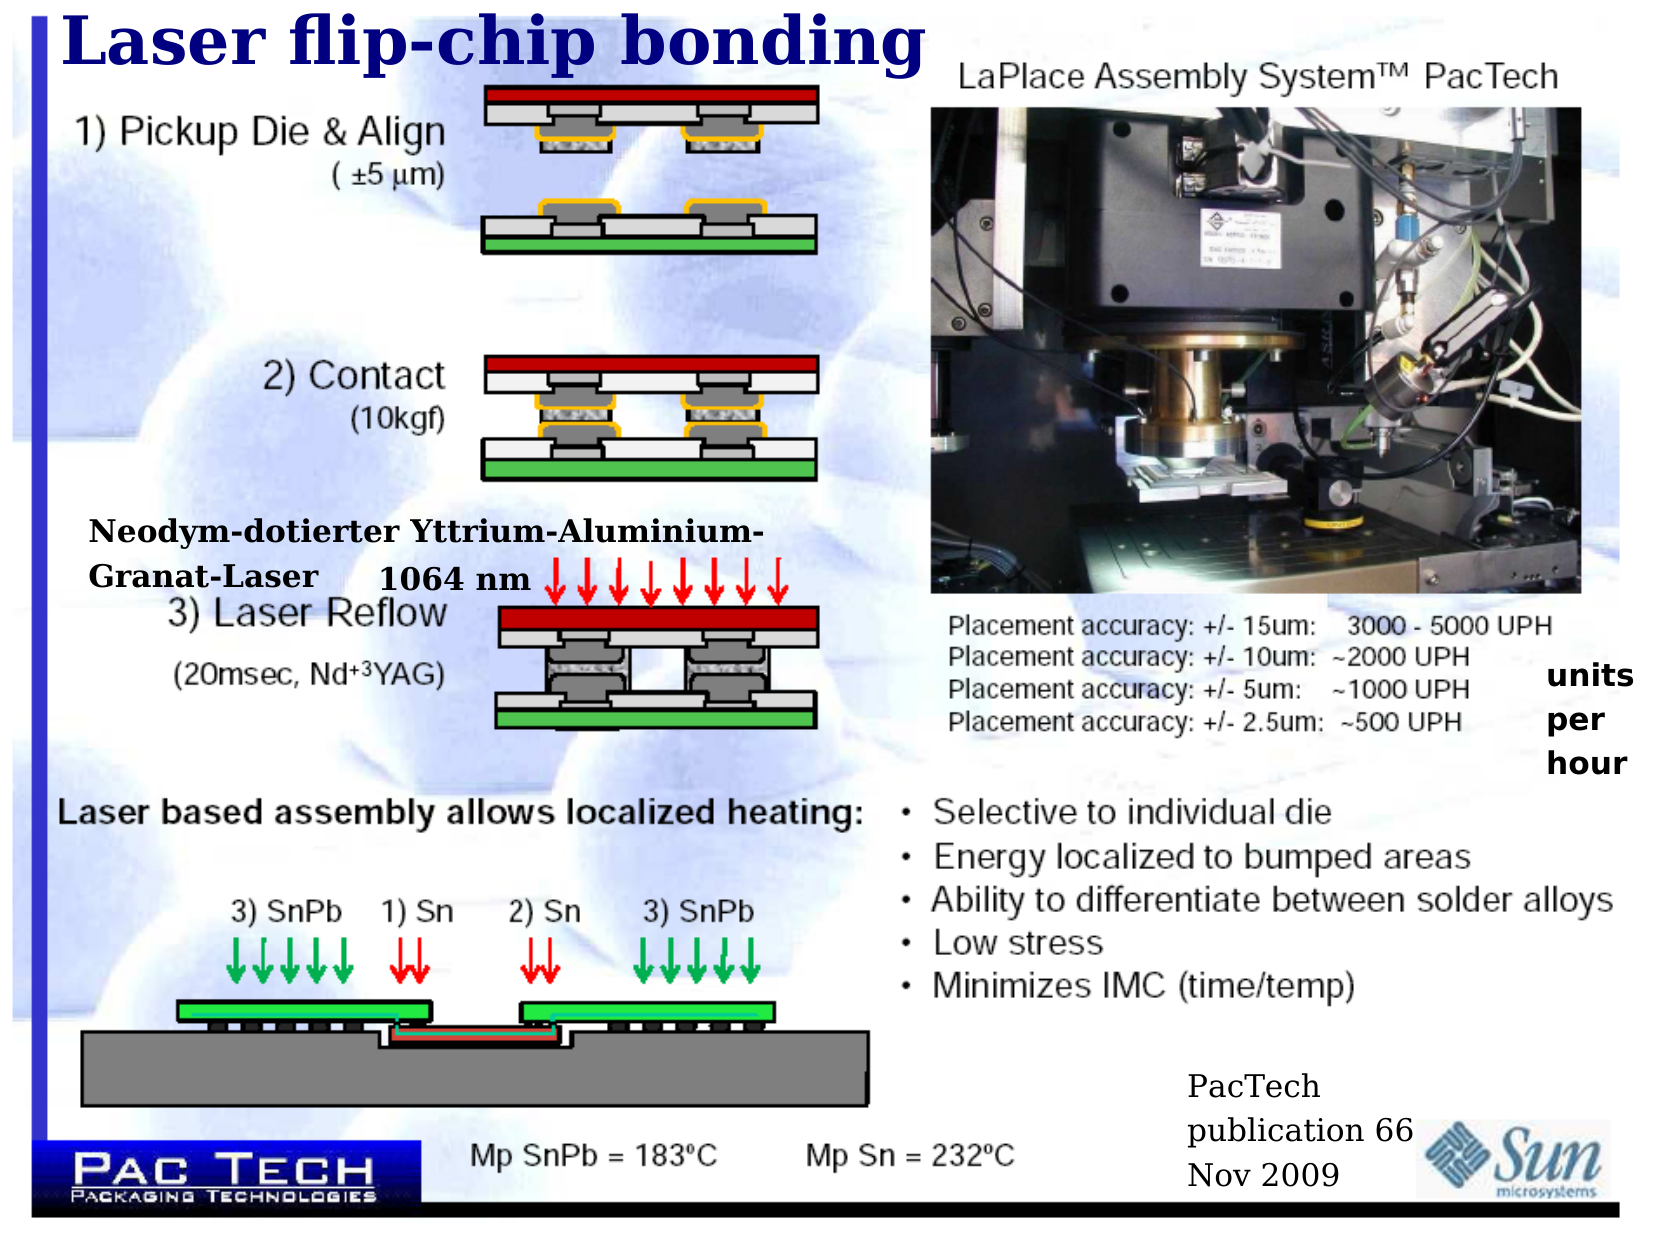

# Laser flip-chip bonding
Neodym-dotierter Yttrium-Aluminium-Granat-Laser
1064 nm
units
per
hour
PacTech
publication 66
Nov 2009